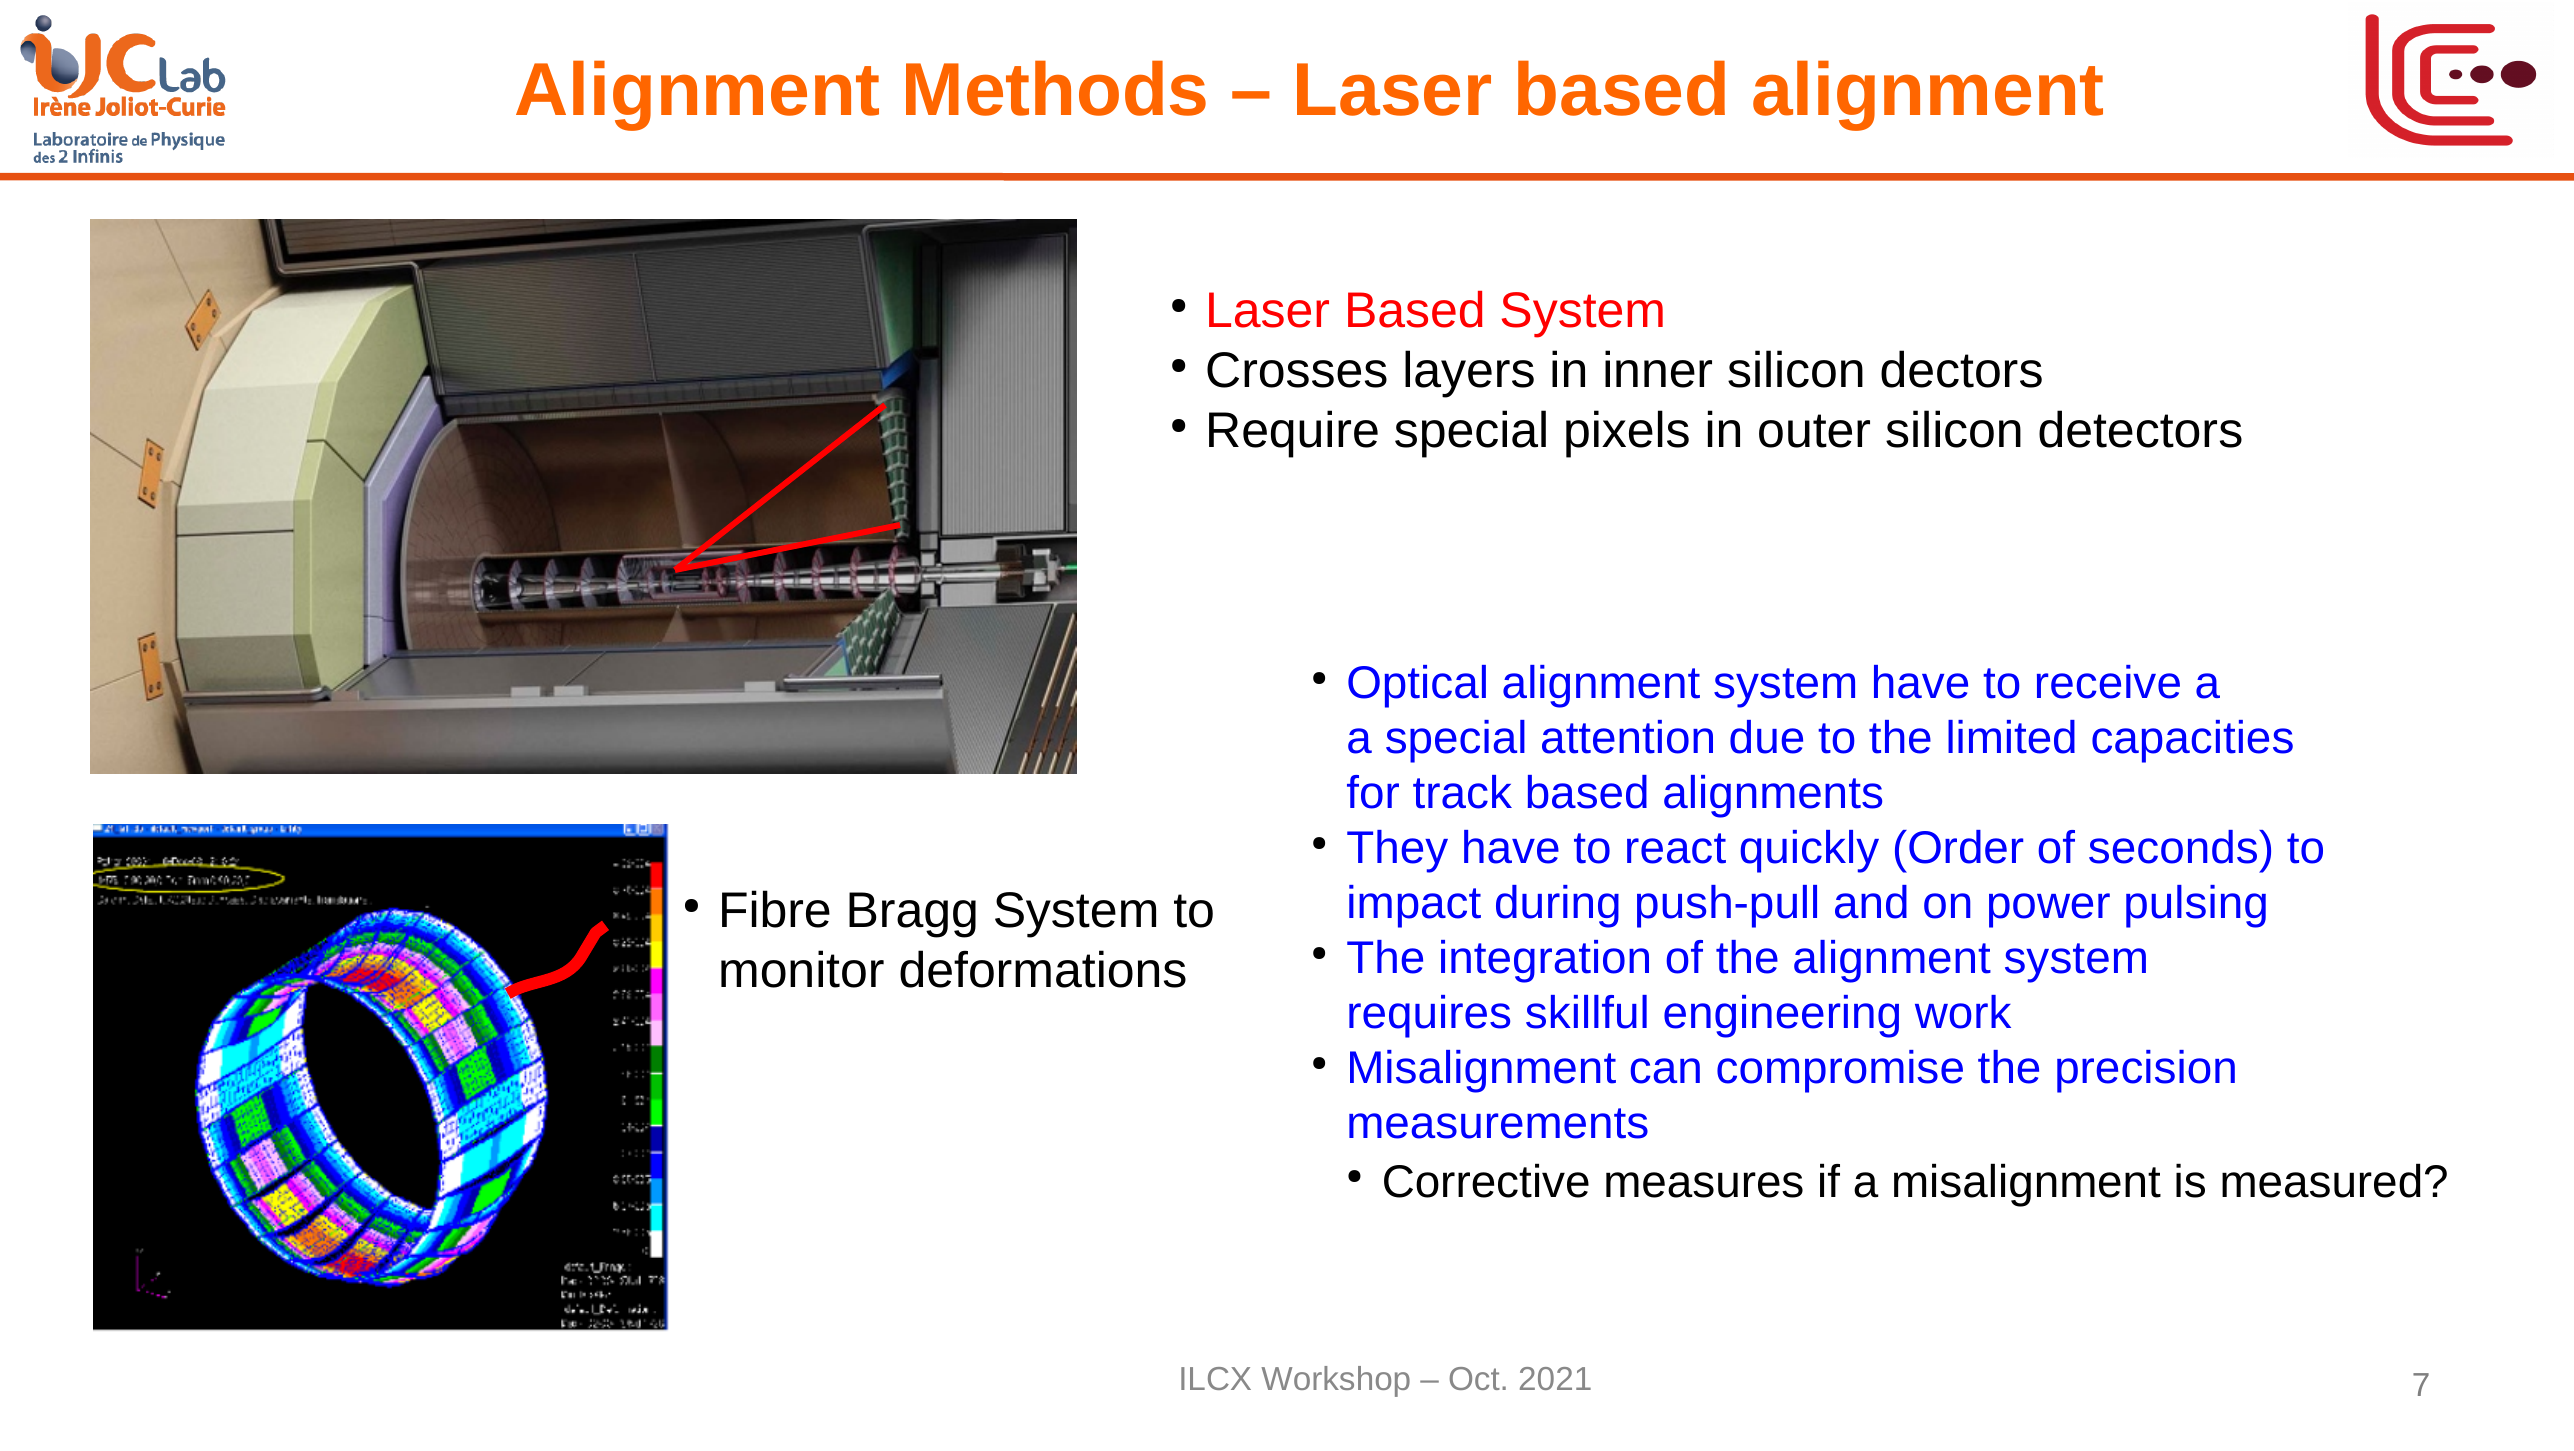

# Alignment Methods – Laser based alignment
Laser Based System
Crosses layers in inner silicon dectors
Require special pixels in outer silicon detectors
Optical alignment system have to receive a
a special attention due to the limited capacities
for track based alignments
They have to react quickly (Order of seconds) to
impact during push-pull and on power pulsing
The integration of the alignment system
requires skillful engineering work
Misalignment can compromise the precision
measurements
Corrective measures if a misalignment is measured?
Fibre Bragg System to
monitor deformations
7